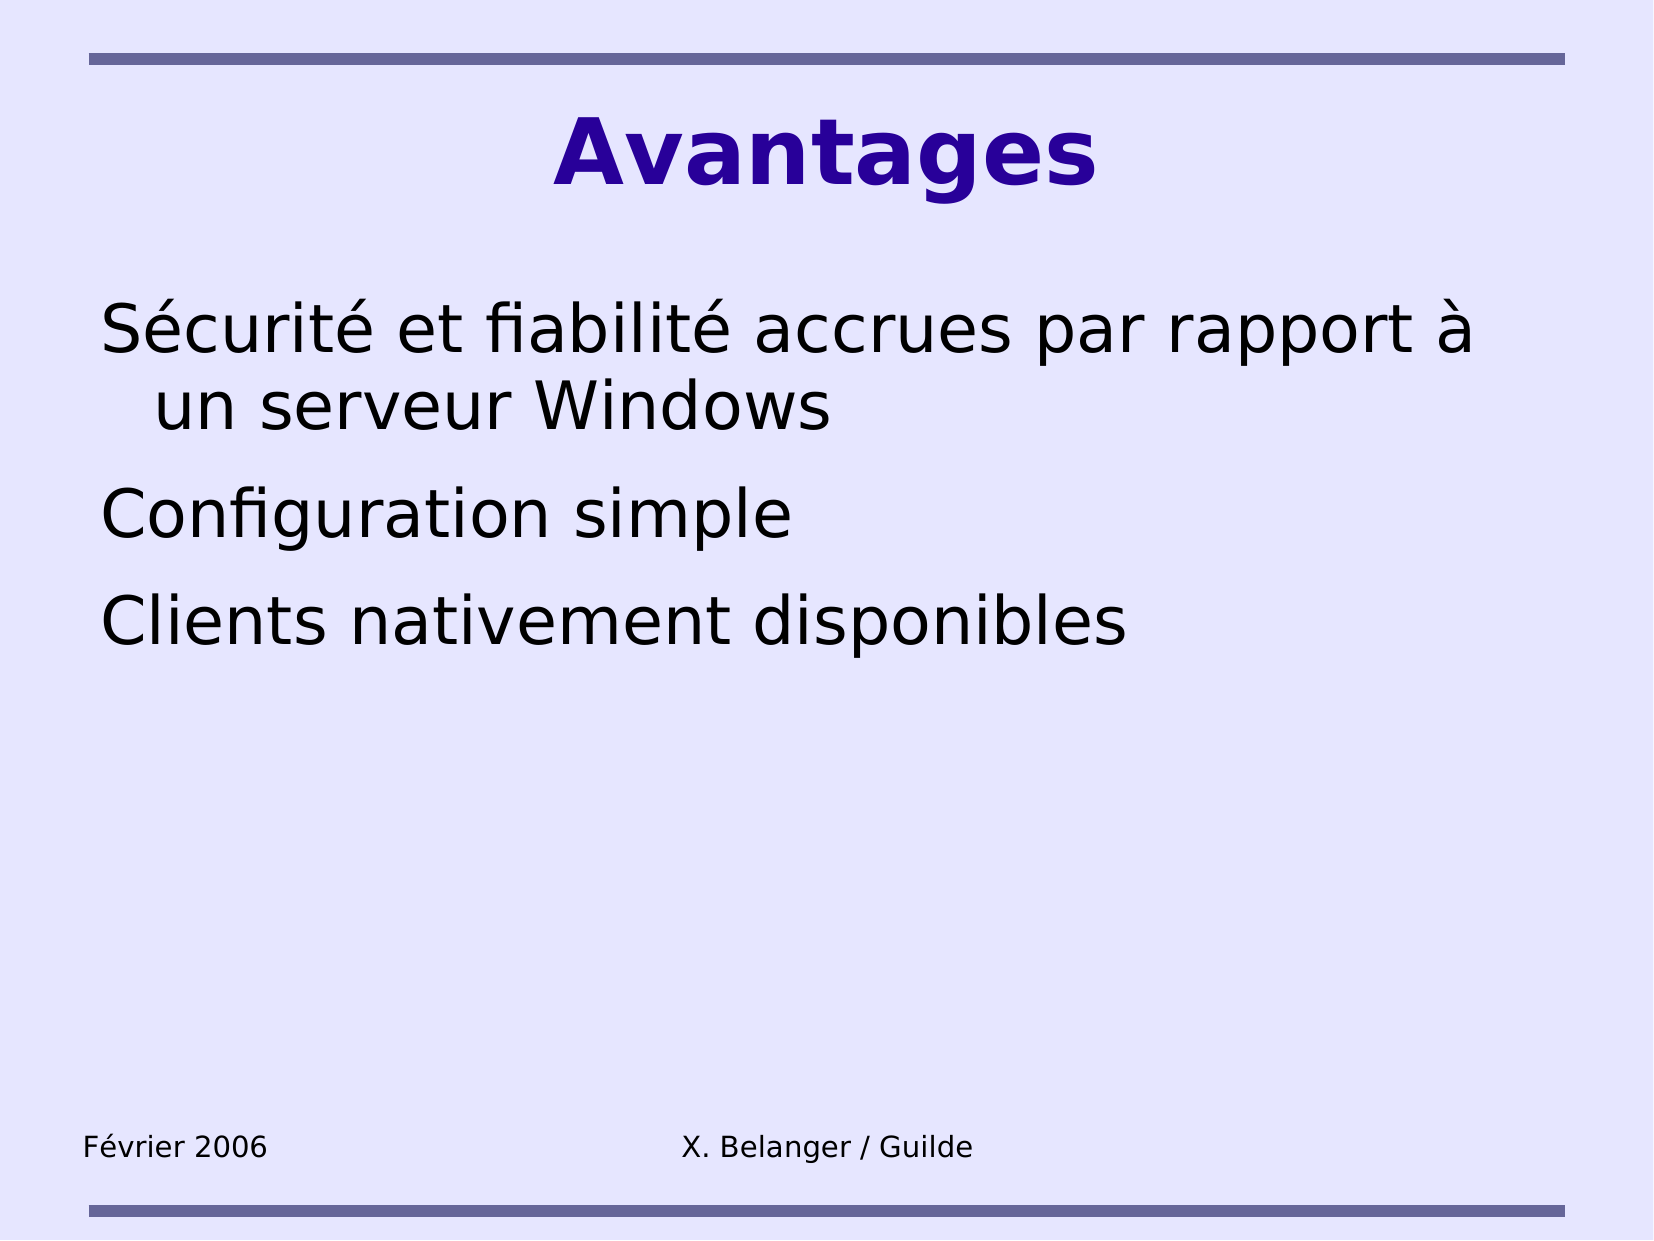

# Avantages
Sécurité et fiabilité accrues par rapport à un serveur Windows
Configuration simple
Clients nativement disponibles